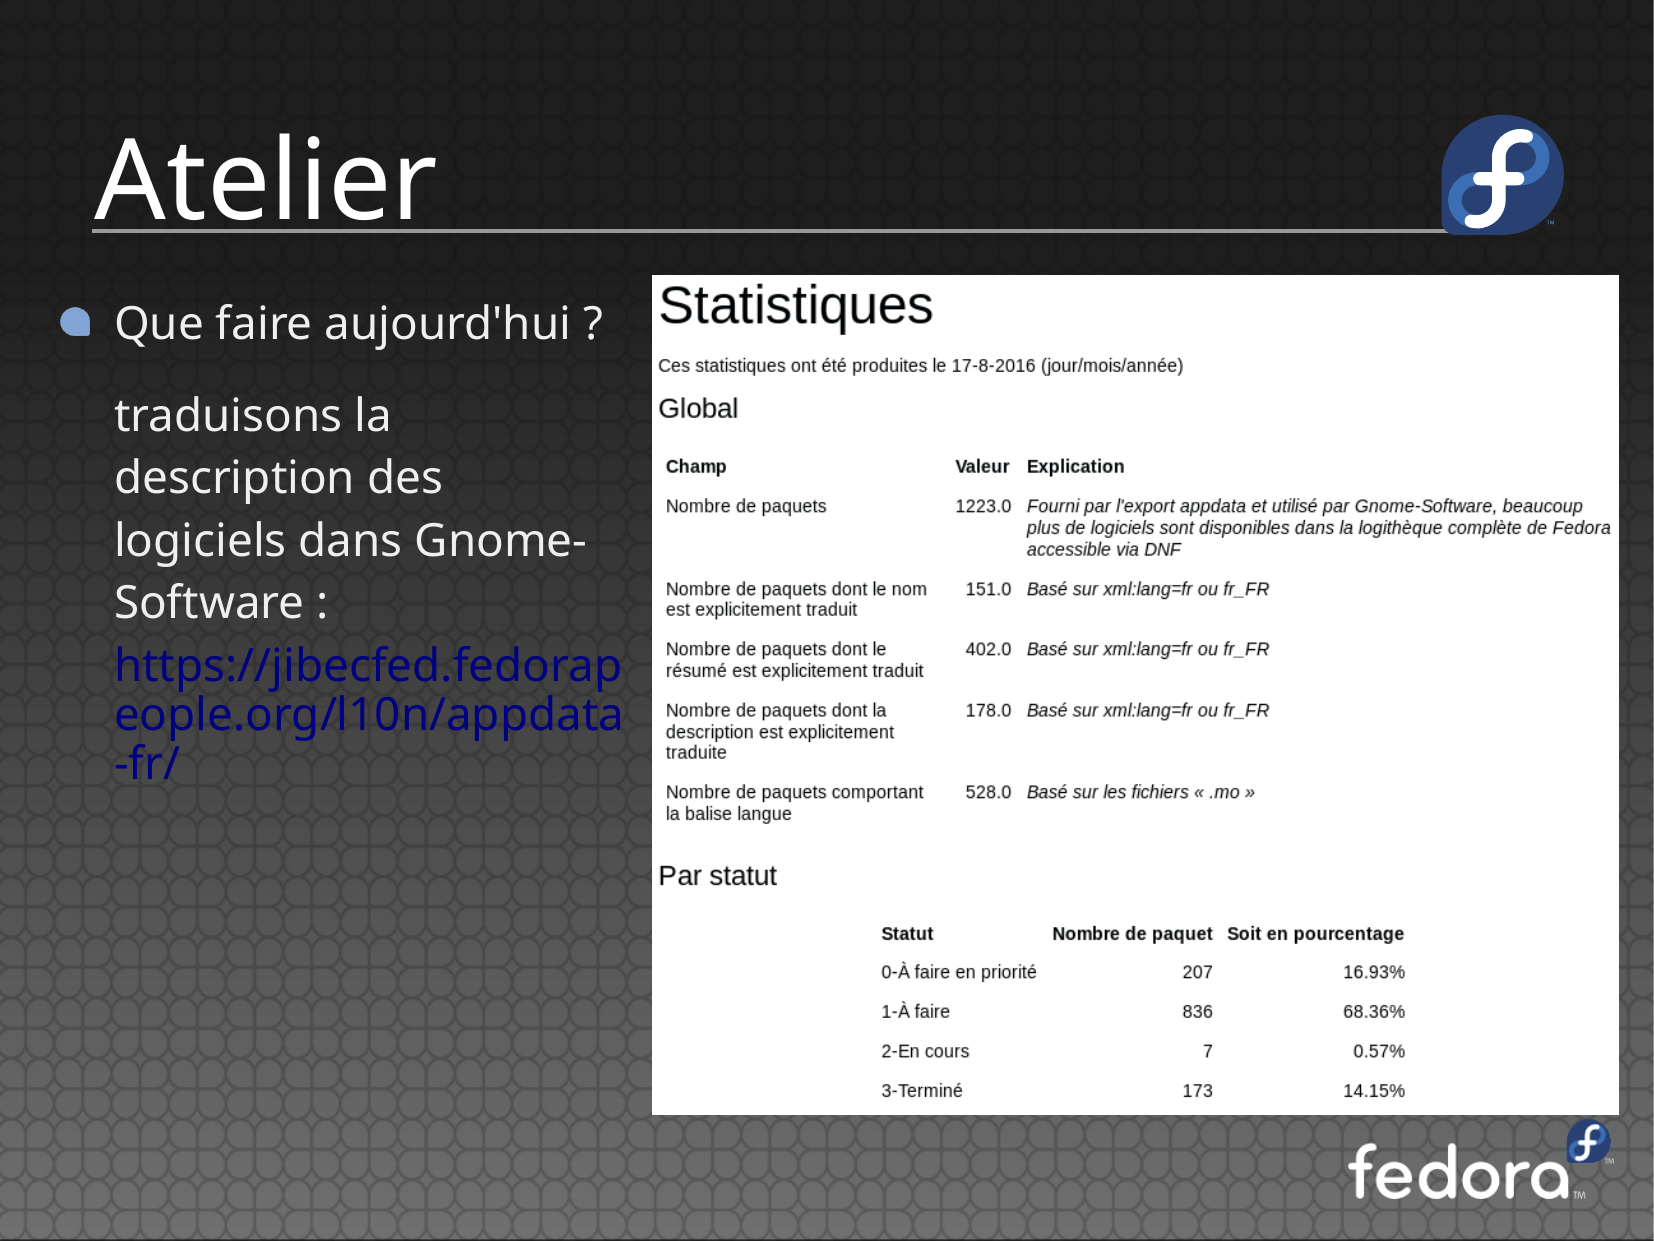

Atelier
# Que faire aujourd'hui ?
traduisons la description des logiciels dans Gnome-Software :https://jibecfed.fedorapeople.org/l10n/appdata-fr/